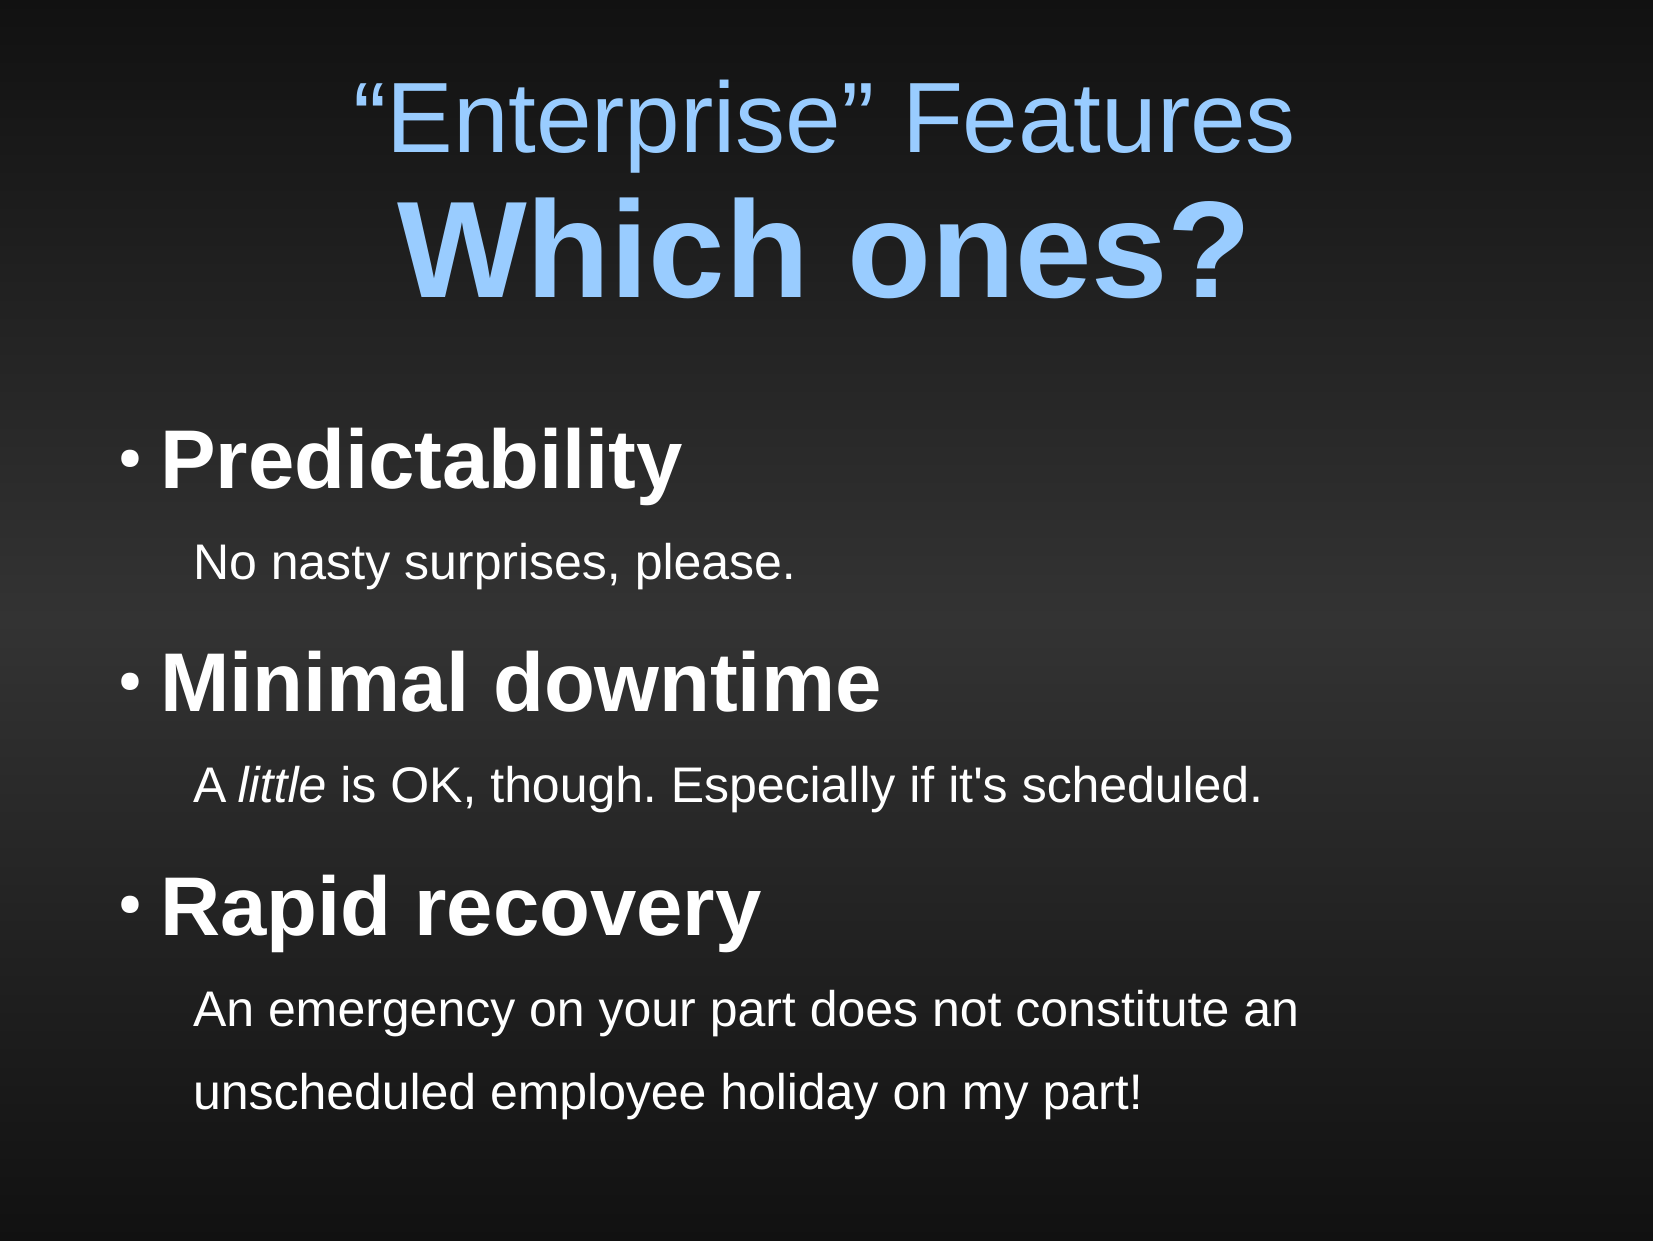

# “Enterprise” Features Which ones?
 Predictability
	No nasty surprises, please.
 Minimal downtime
	A little is OK, though. Especially if it's scheduled.
 Rapid recovery
	An emergency on your part does not constitute an
	unscheduled employee holiday on my part!